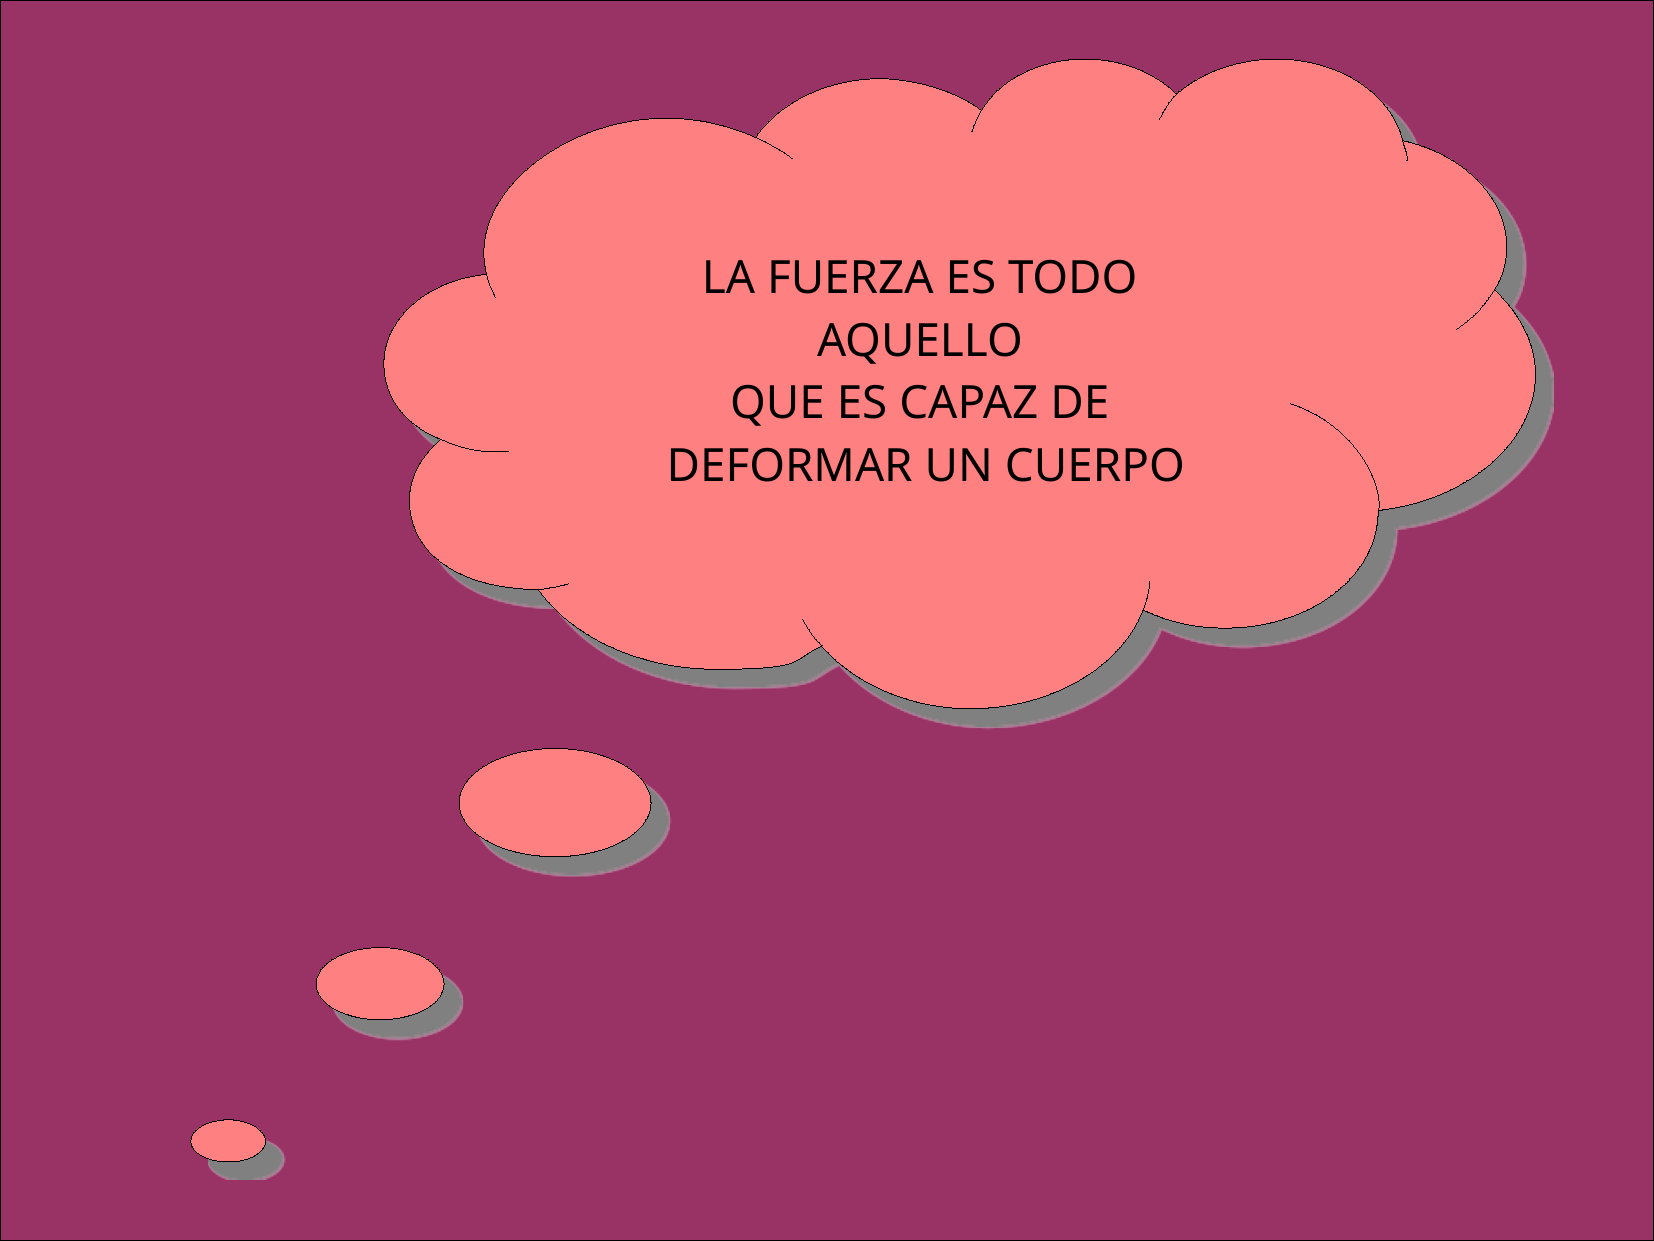

#
LA FUERZA ES TODO
 AQUELLO
QUE ES CAPAZ DE
 DEFORMAR UN CUERPO